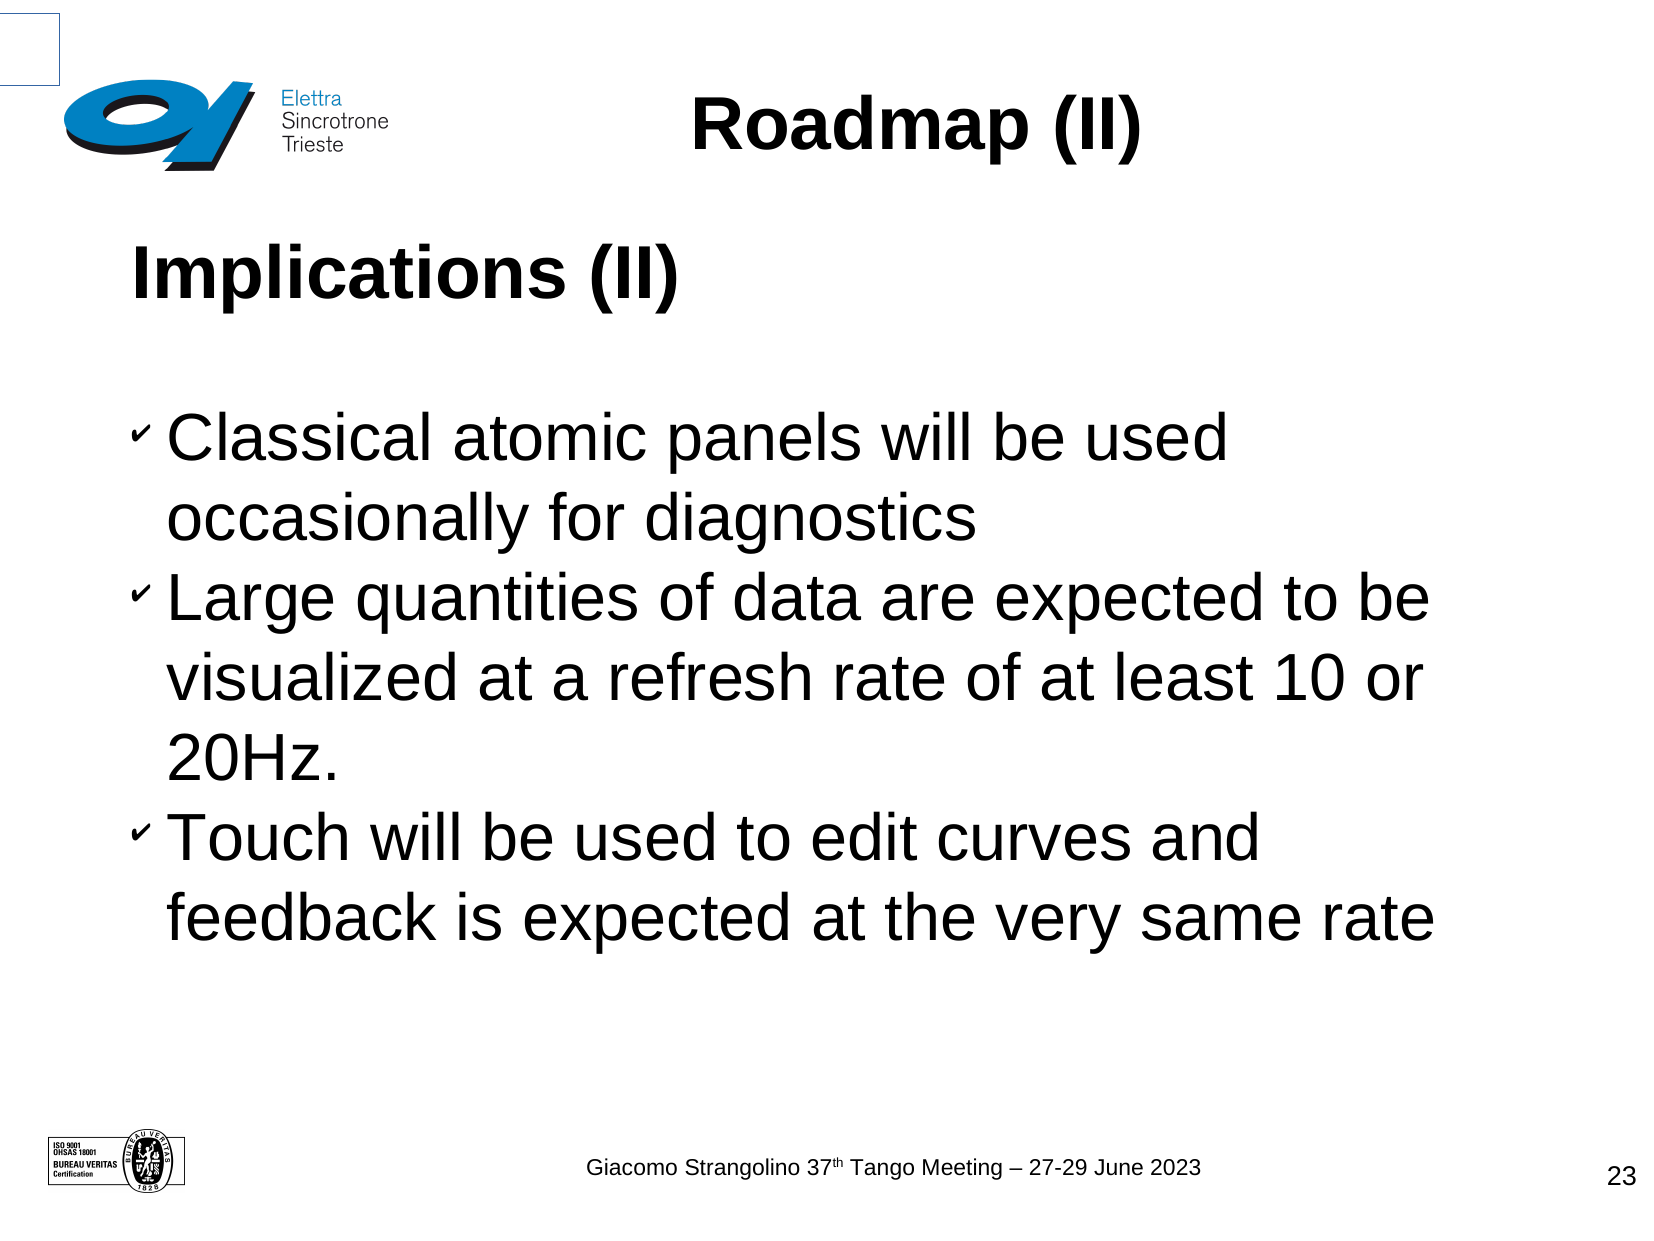

# Roadmap (II)
Implications (II)
Classical atomic panels will be used occasionally for diagnostics
Large quantities of data are expected to be visualized at a refresh rate of at least 10 or 20Hz.
Touch will be used to edit curves and feedback is expected at the very same rate